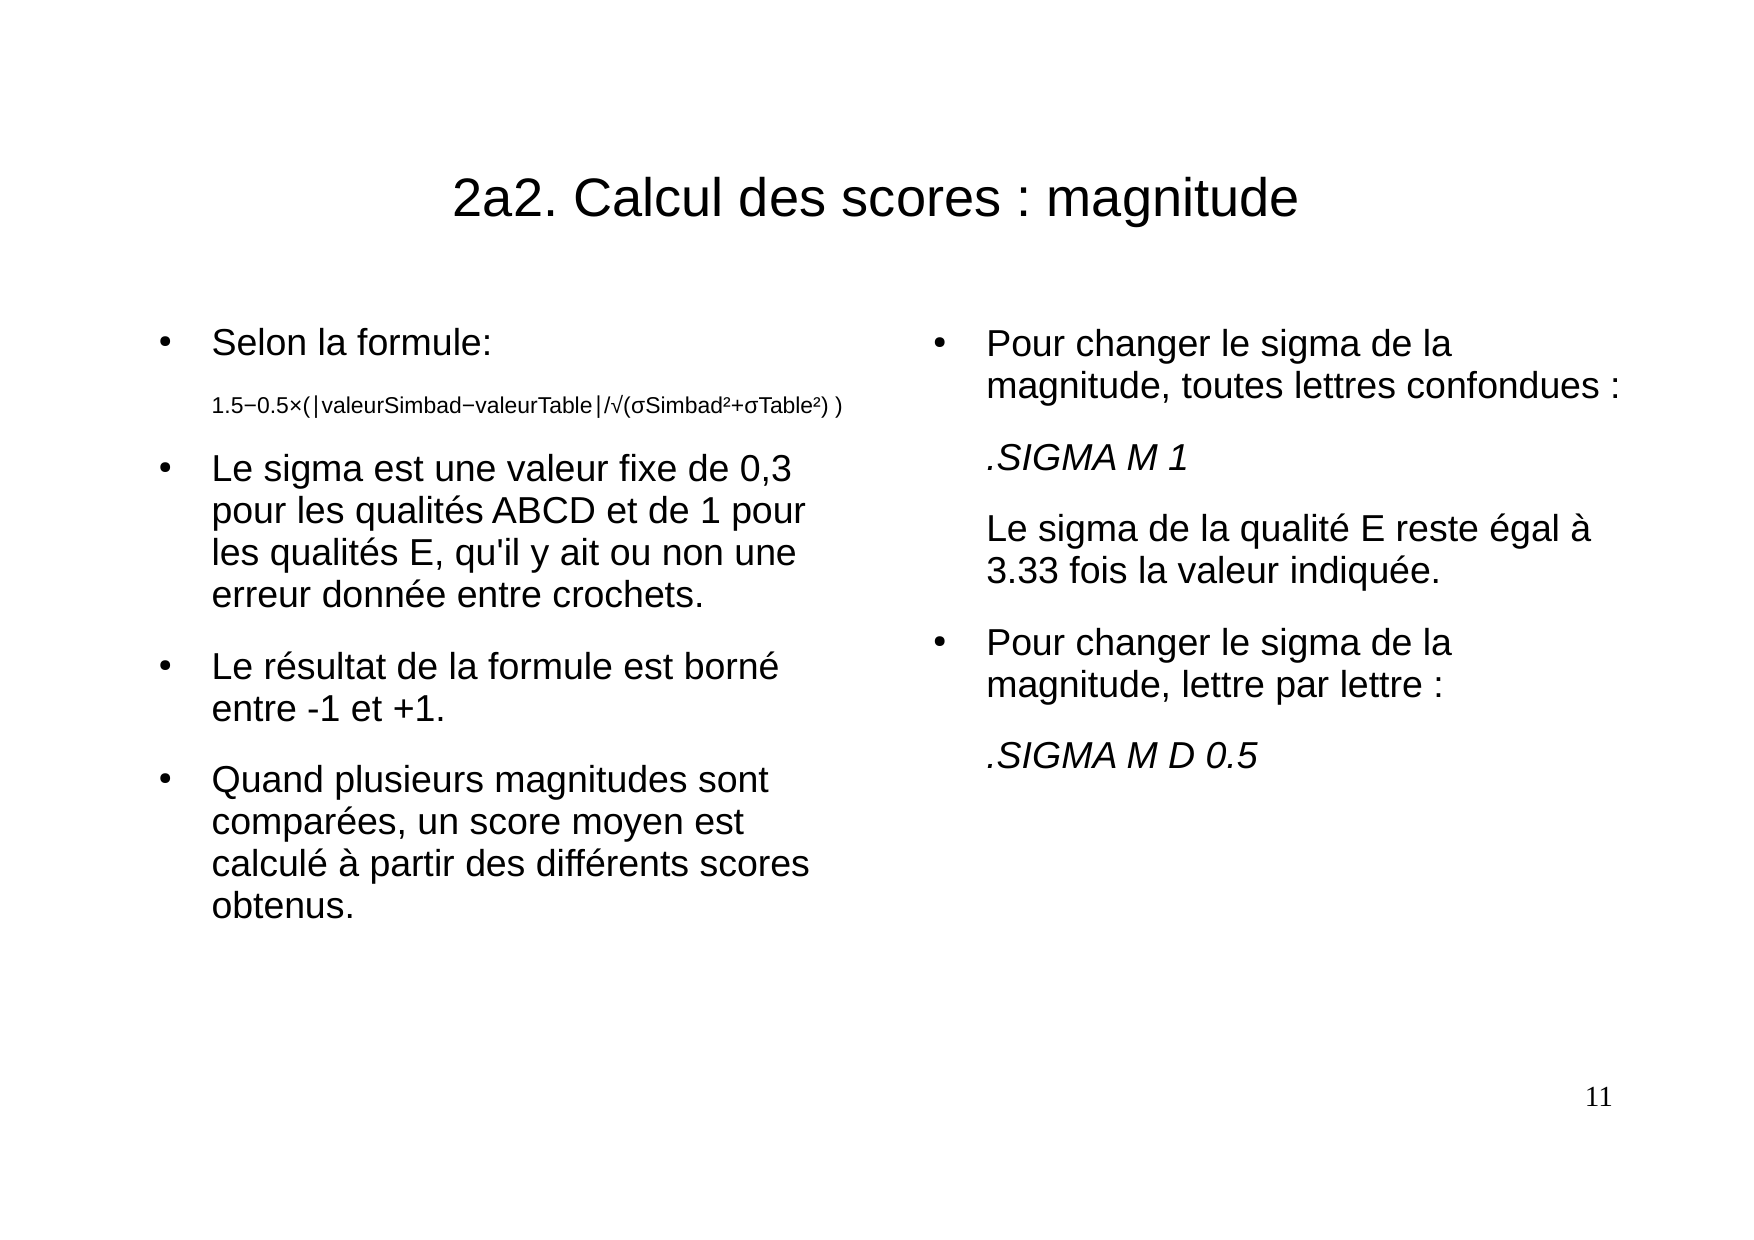

# 2a2. Calcul des scores : magnitude
Selon la formule:
1.5−0.5×(∣valeurSimbad−valeurTable∣/√(σSimbad²+σTable²) )
Le sigma est une valeur fixe de 0,3 pour les qualités ABCD et de 1 pour les qualités E, qu'il y ait ou non une erreur donnée entre crochets.
Le résultat de la formule est borné entre -1 et +1.
Quand plusieurs magnitudes sont comparées, un score moyen est calculé à partir des différents scores obtenus.
Pour changer le sigma de la magnitude, toutes lettres confondues :
.SIGMA M 1
Le sigma de la qualité E reste égal à 3.33 fois la valeur indiquée.
Pour changer le sigma de la magnitude, lettre par lettre :
.SIGMA M D 0.5
11